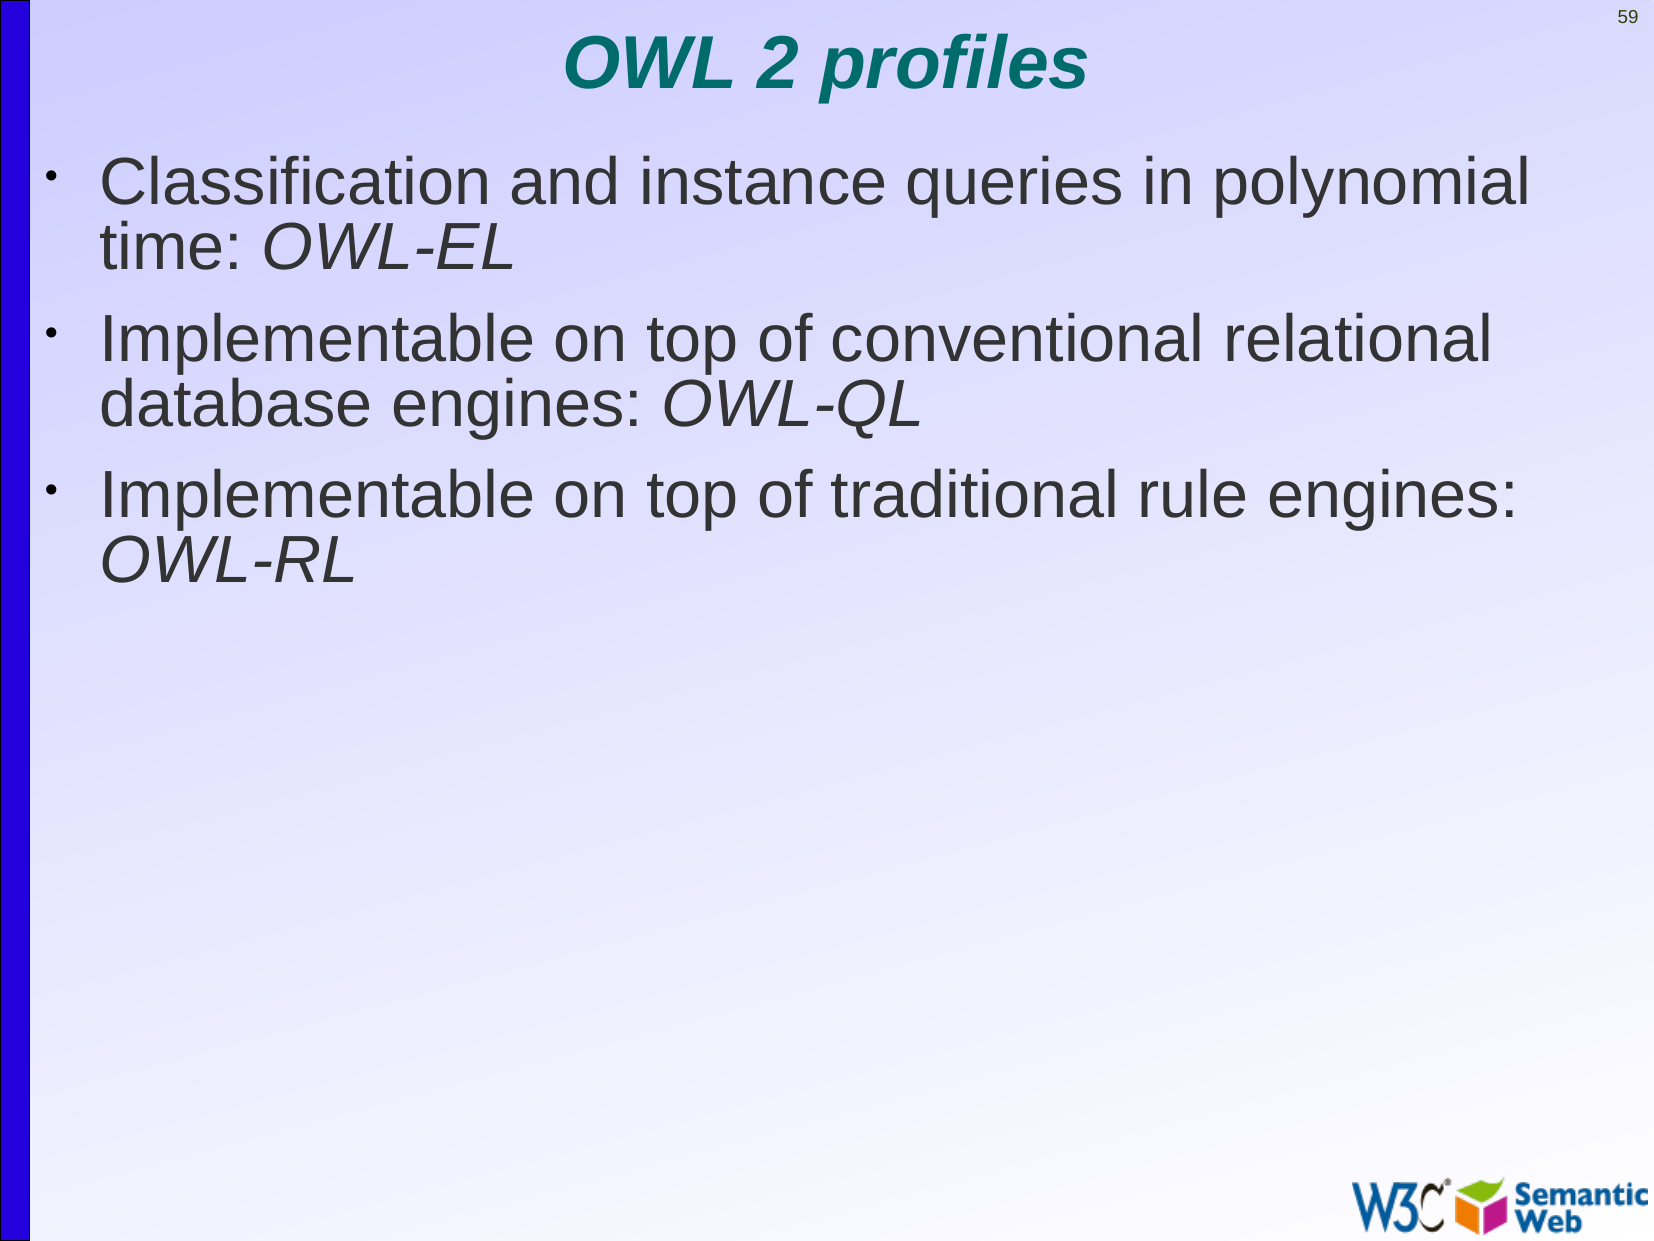

# OWL 2 profiles
Classification and instance queries in polynomial time: OWL-EL
Implementable on top of conventional relational database engines: OWL-QL
Implementable on top of traditional rule engines: OWL-RL